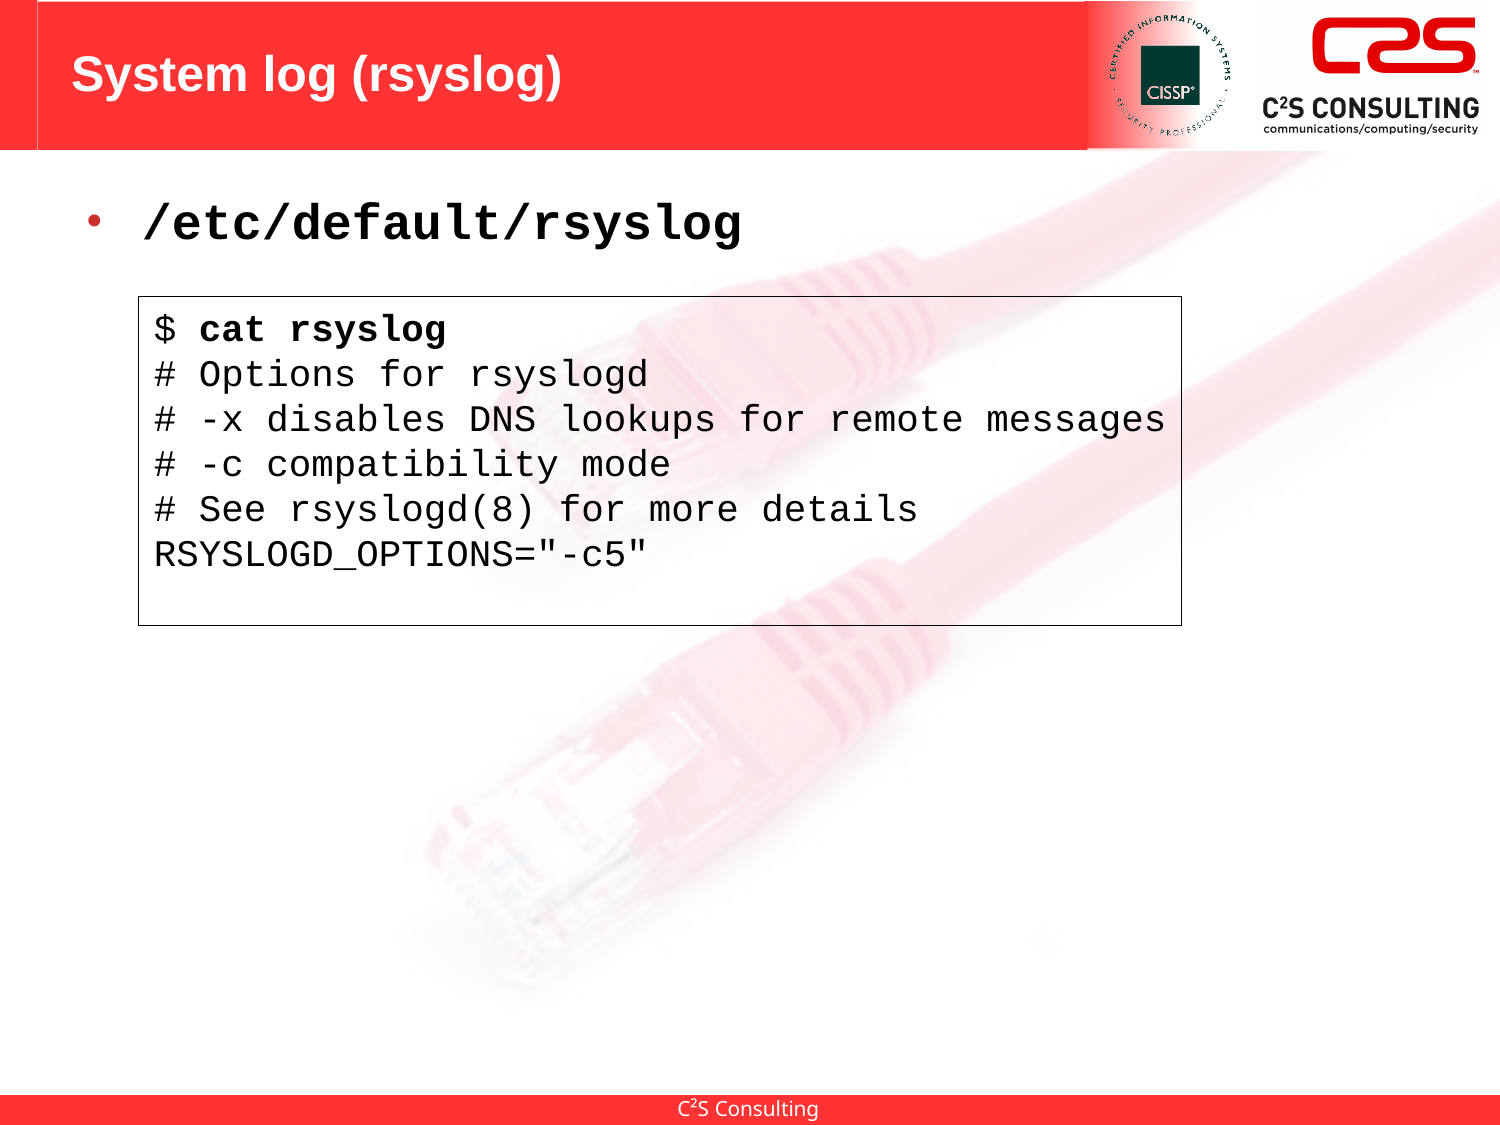

# System log (rsyslog)
/etc/default/rsyslog
$ cat rsyslog
# Options for rsyslogd
# -x disables DNS lookups for remote messages
# -c compatibility mode
# See rsyslogd(8) for more details
RSYSLOGD_OPTIONS="-c5"